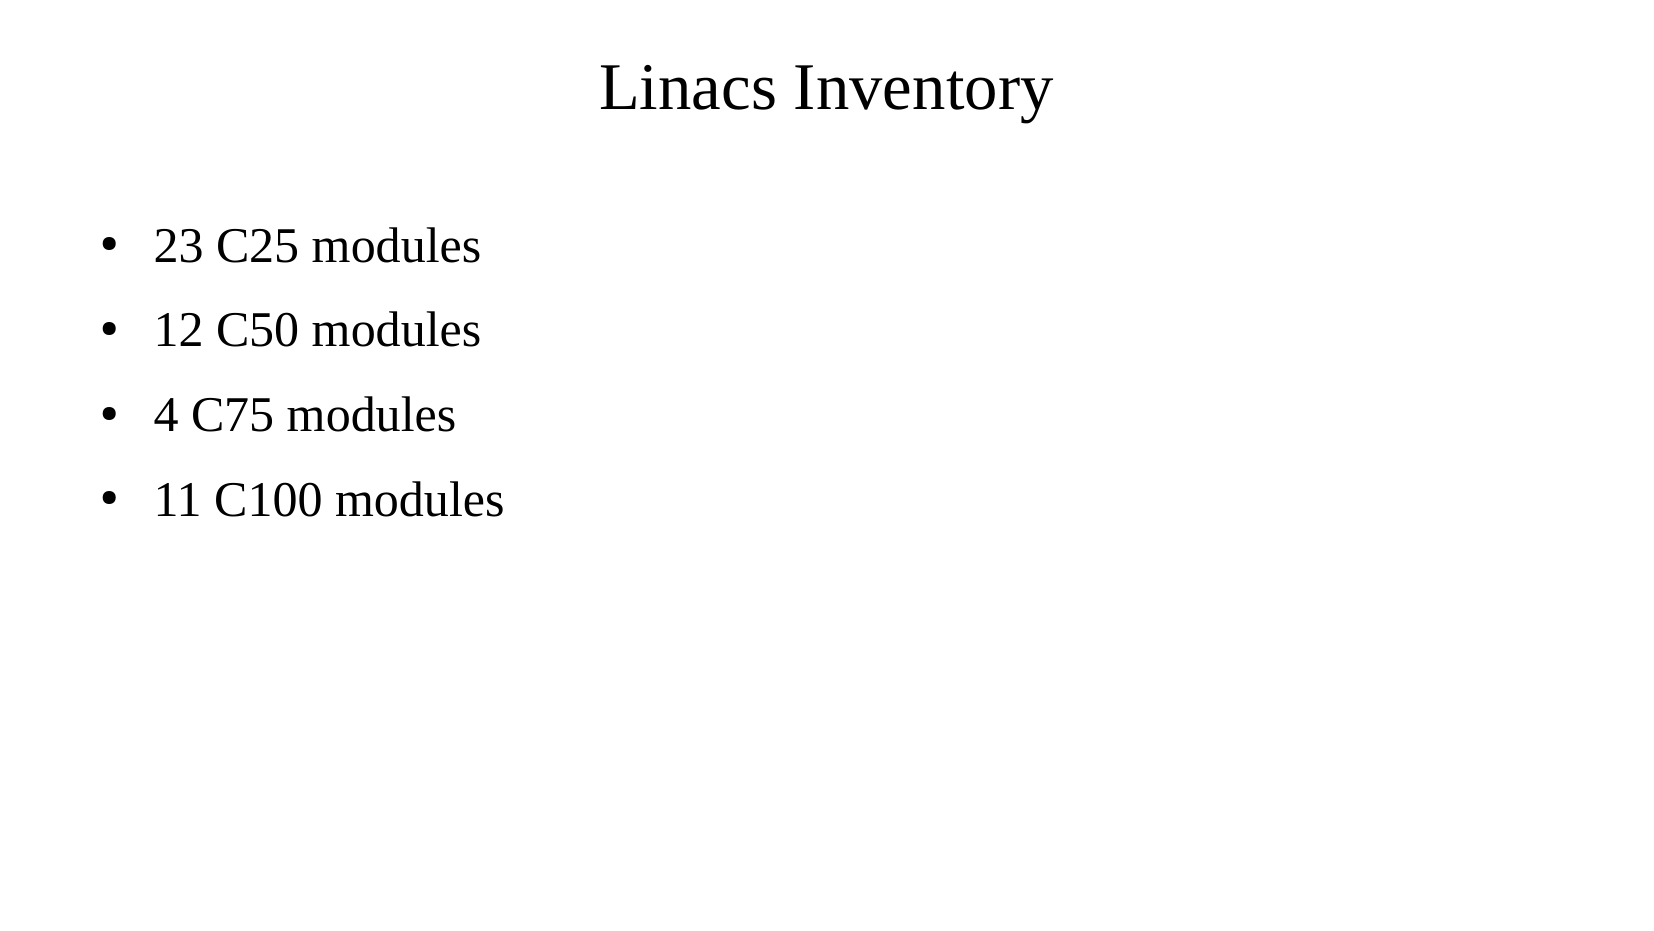

# Linacs Inventory
23 C25 modules
12 C50 modules
4 C75 modules
11 C100 modules